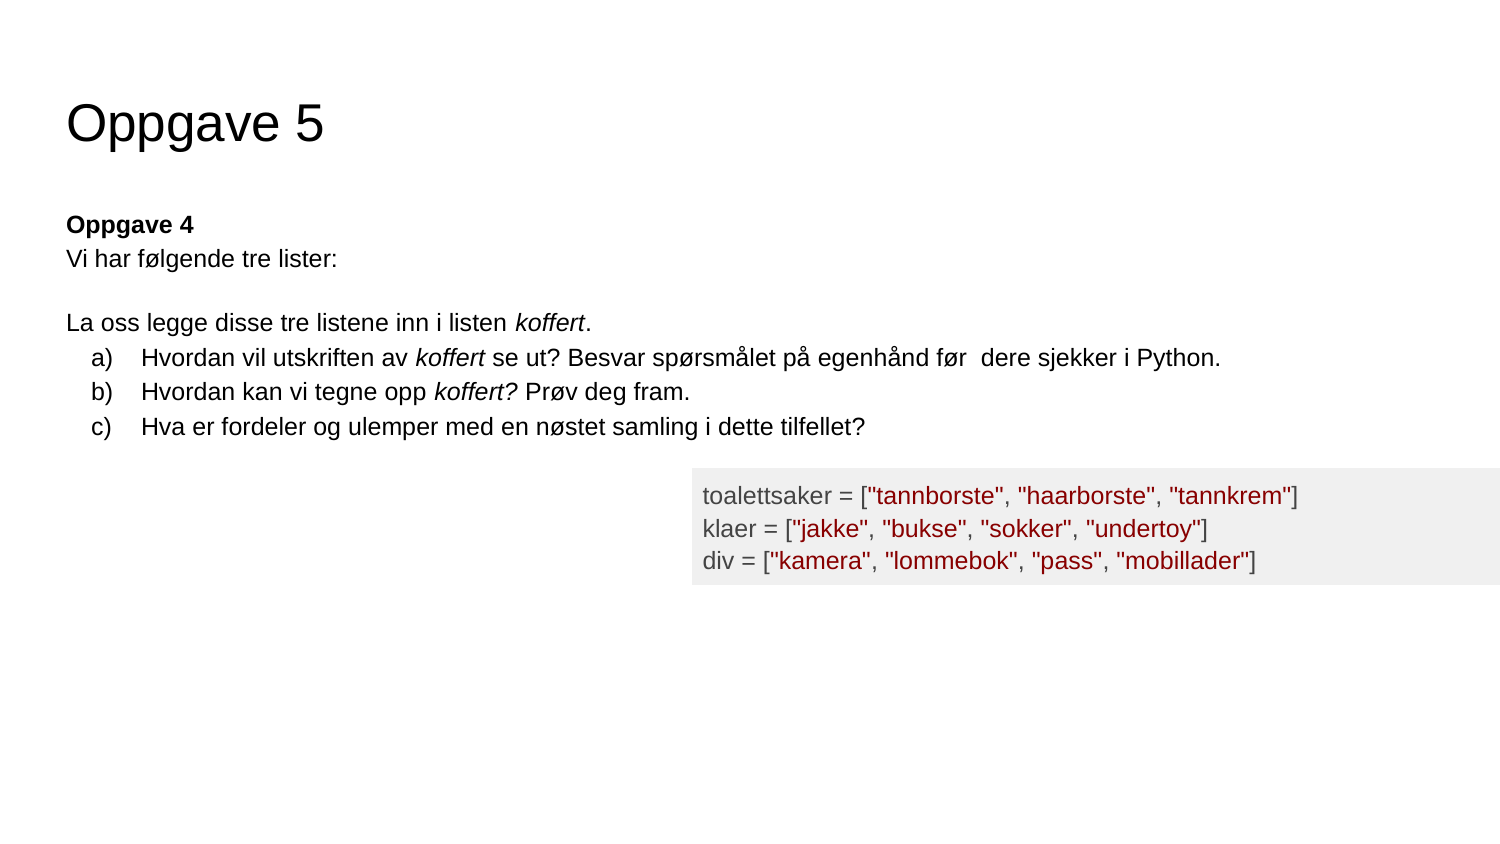

# Oppgave 5
Oppgave 4
Vi har følgende tre lister:
La oss legge disse tre listene inn i listen koffert.
Hvordan vil utskriften av koffert se ut? Besvar spørsmålet på egenhånd før dere sjekker i Python.
Hvordan kan vi tegne opp koffert? Prøv deg fram.
Hva er fordeler og ulemper med en nøstet samling i dette tilfellet?
| toalettsaker = ["tannborste", "haarborste", "tannkrem"] klaer = ["jakke", "bukse", "sokker", "undertoy"] div = ["kamera", "lommebok", "pass", "mobillader"] |
| --- |